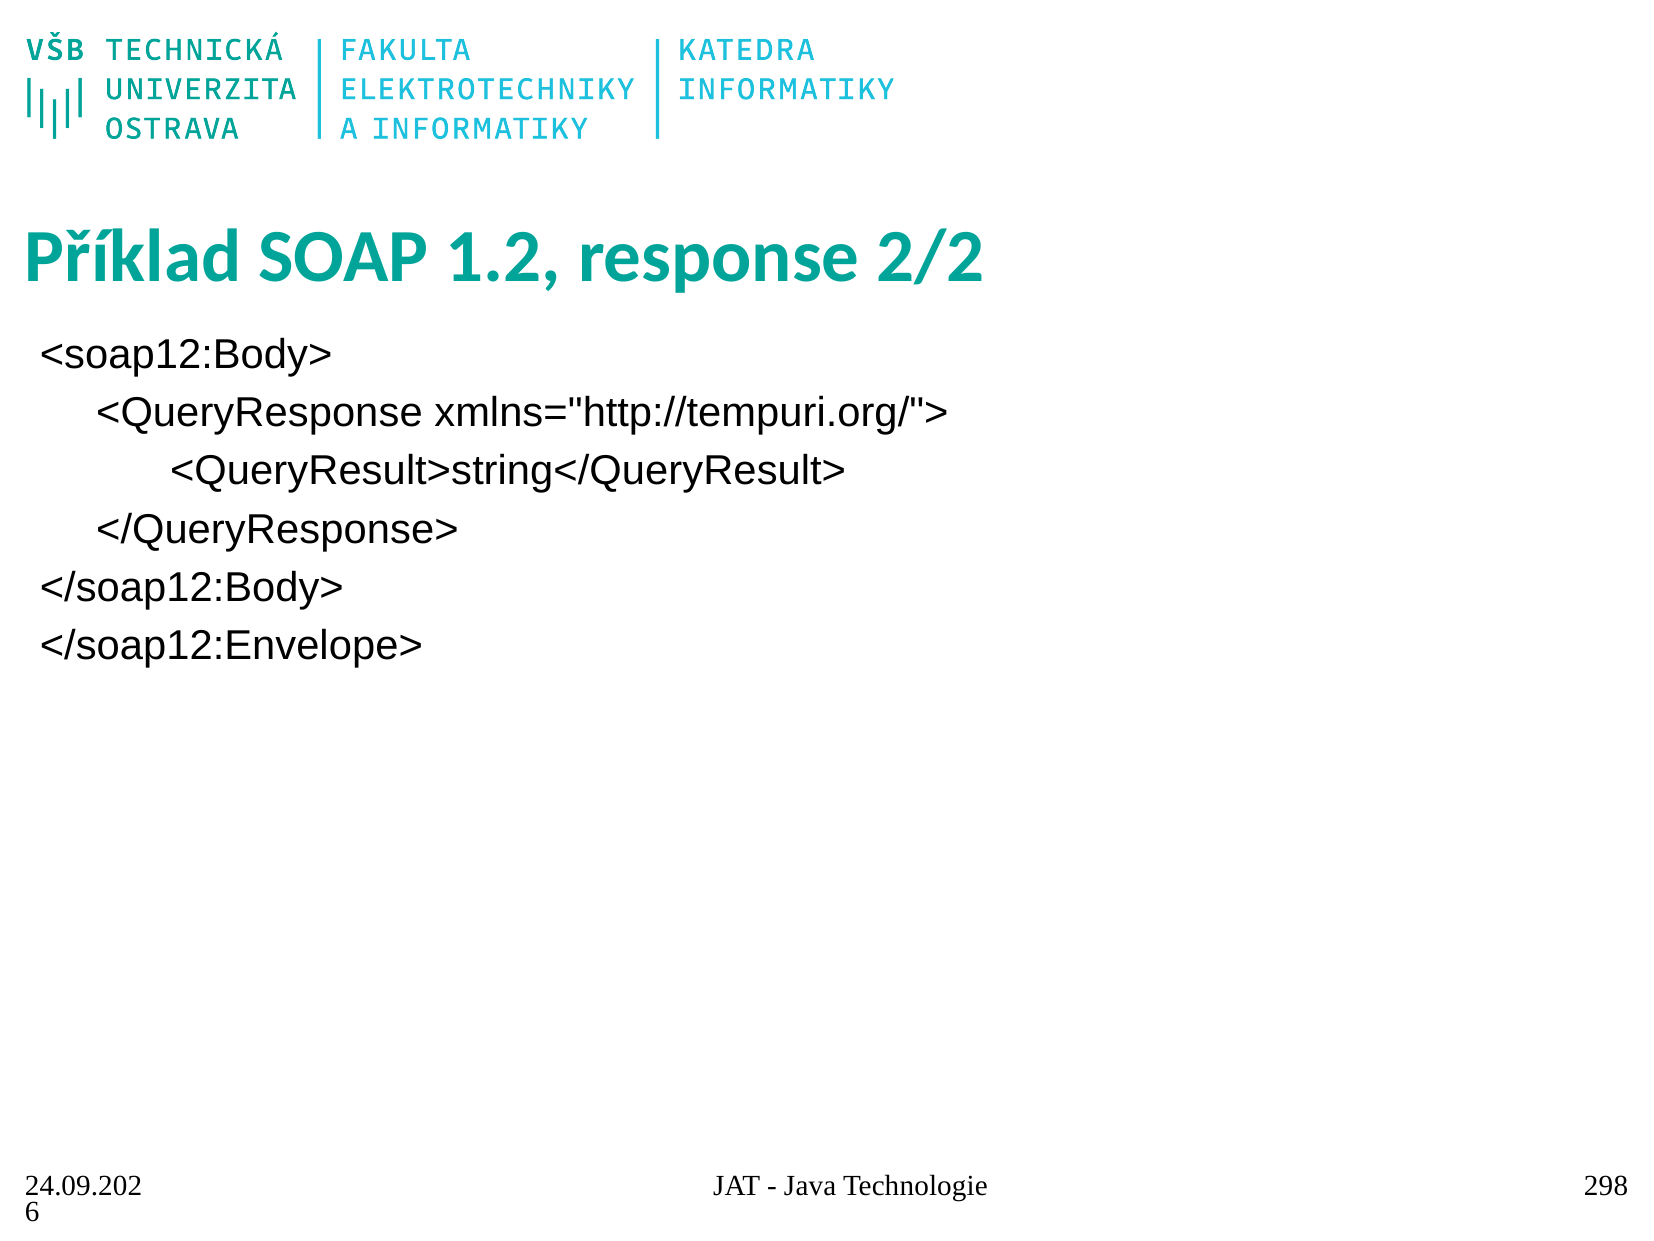

Příklad SOAP 1.2, response 2/2
# <soap12:Body>
	<QueryResponse xmlns="http://tempuri.org/">
		<QueryResult>string</QueryResult>
	</QueryResponse>
</soap12:Body>
</soap12:Envelope>
JAT - Java Technologie
298